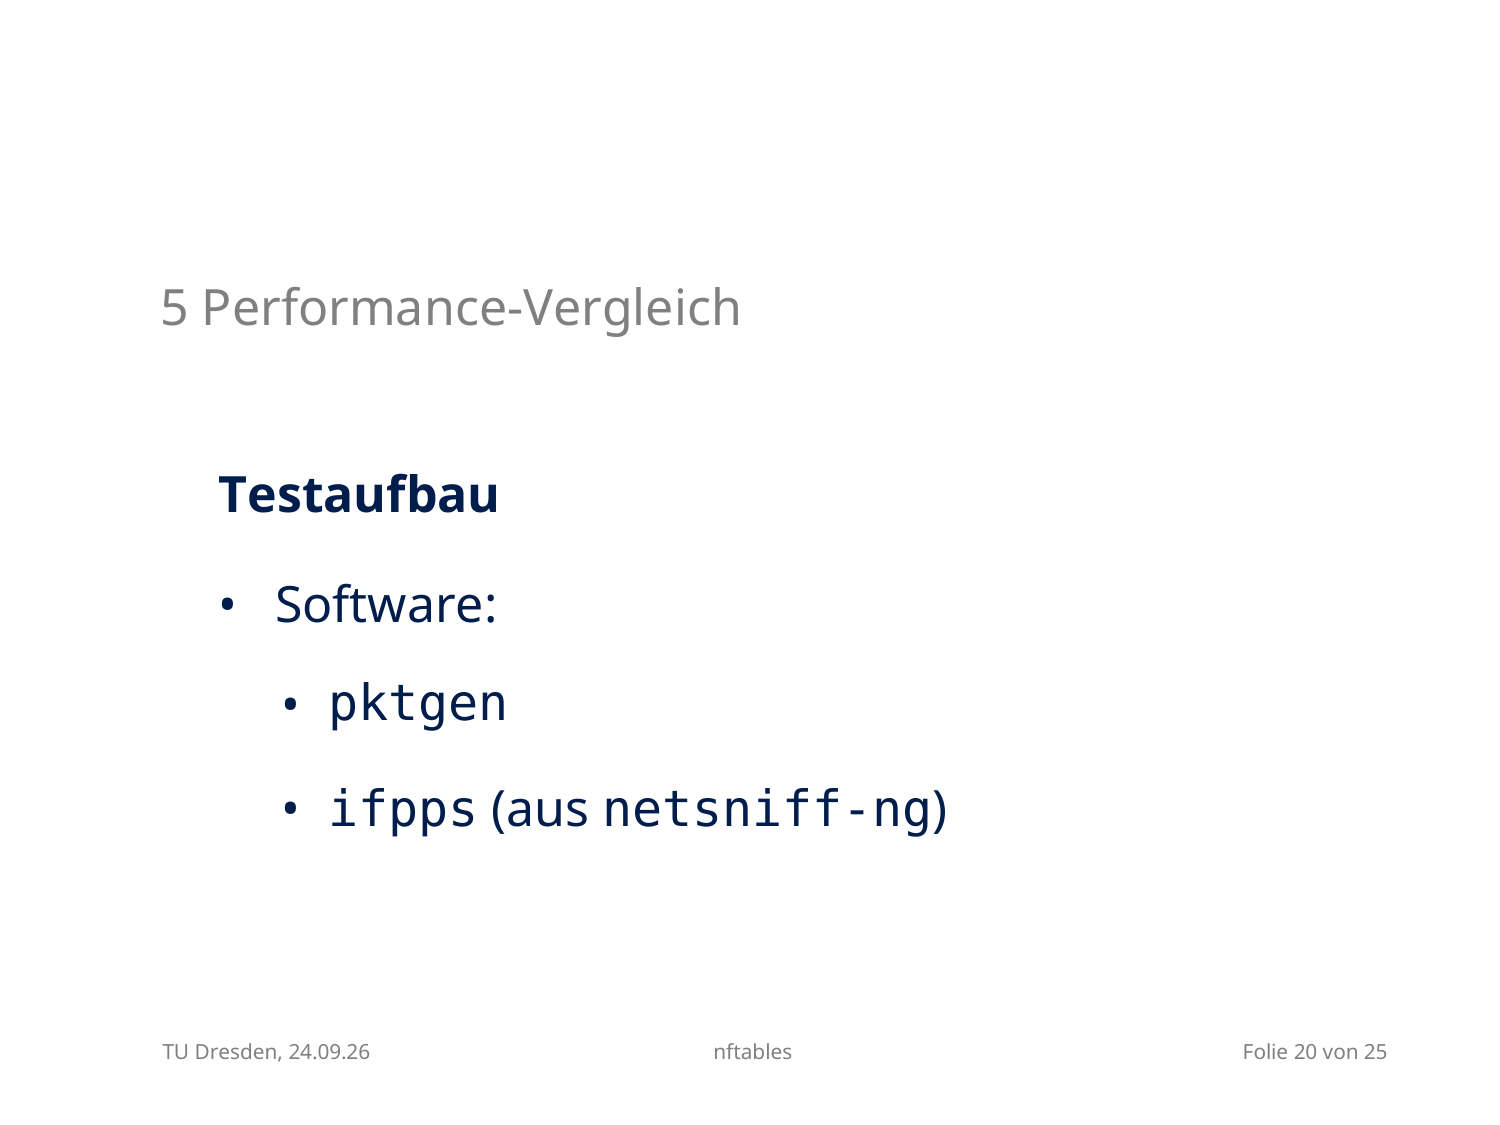

# 5 Performance-Vergleich
Testaufbau
Software:
pktgen
ifpps (aus netsniff-ng)
20